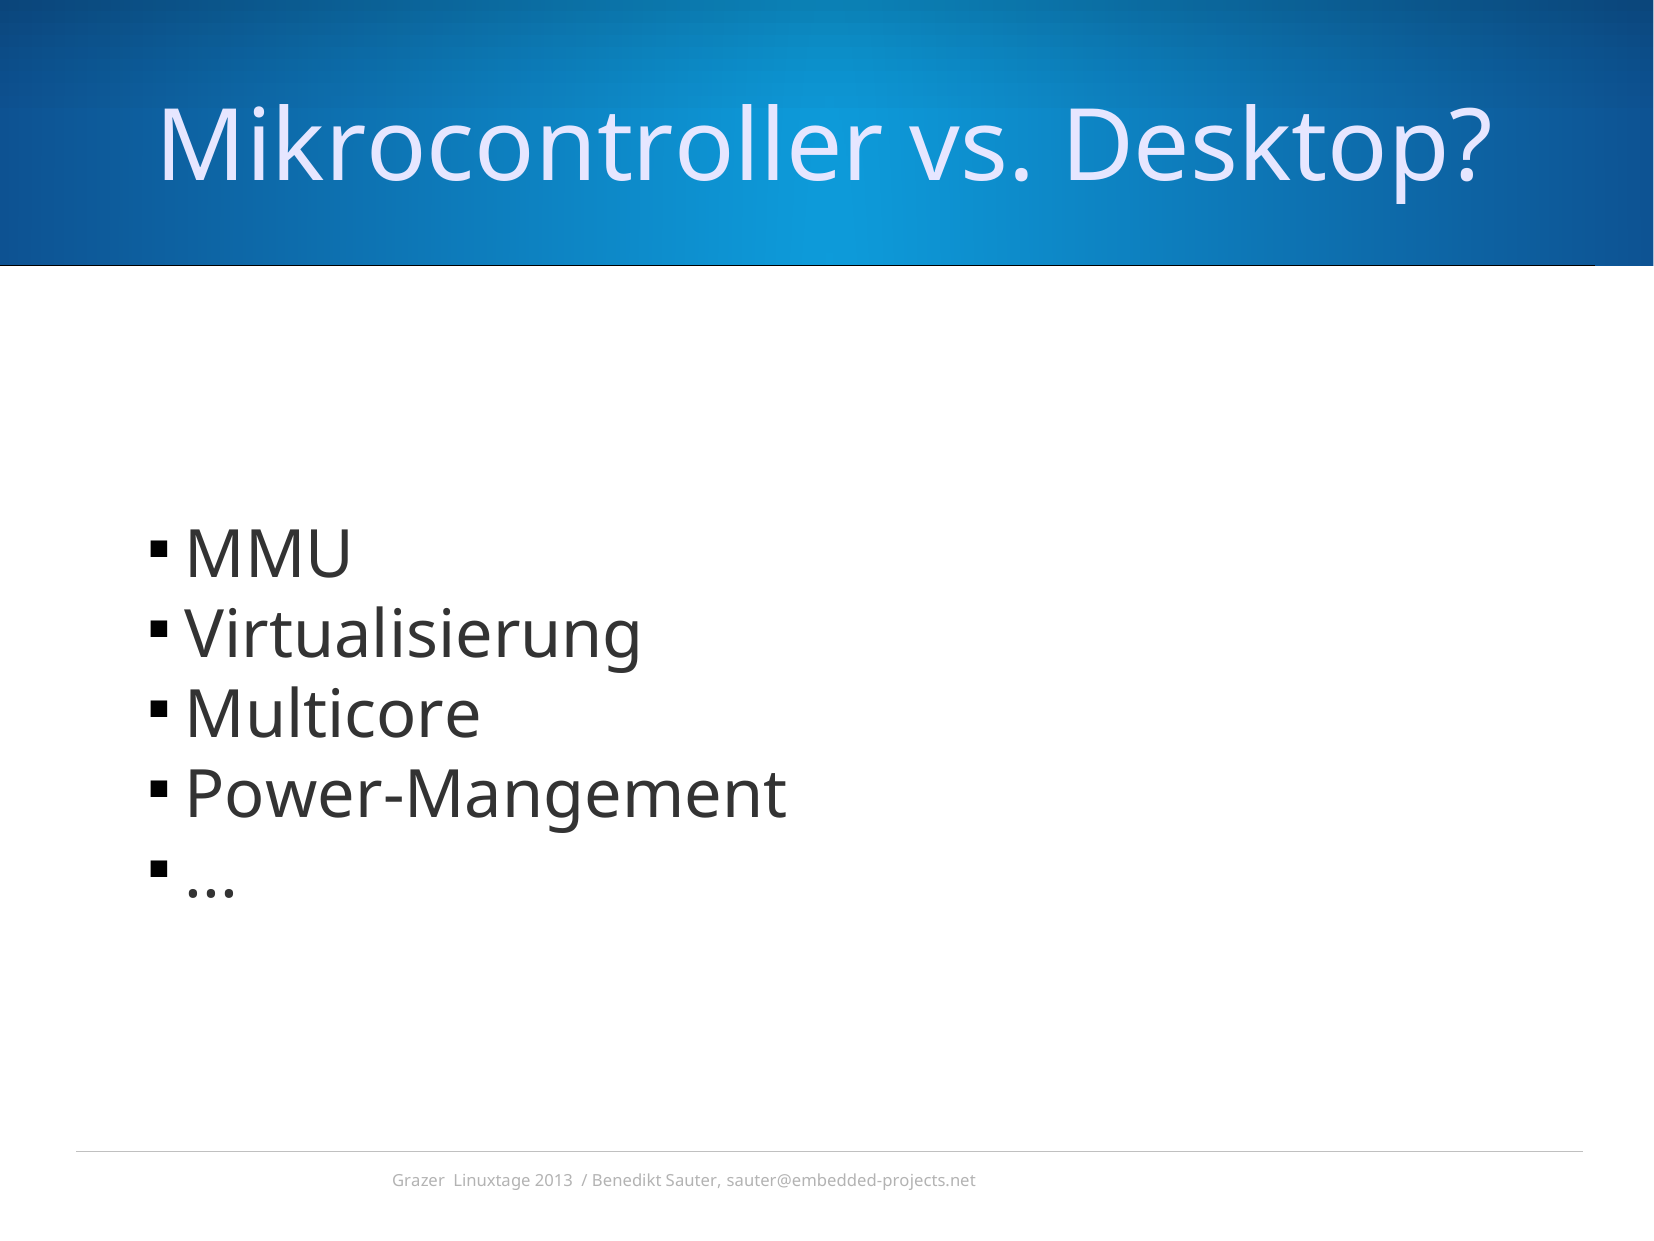

# Mikrocontroller vs. Desktop?
 MMU
 Virtualisierung
 Multicore
 Power-Mangement
 ...